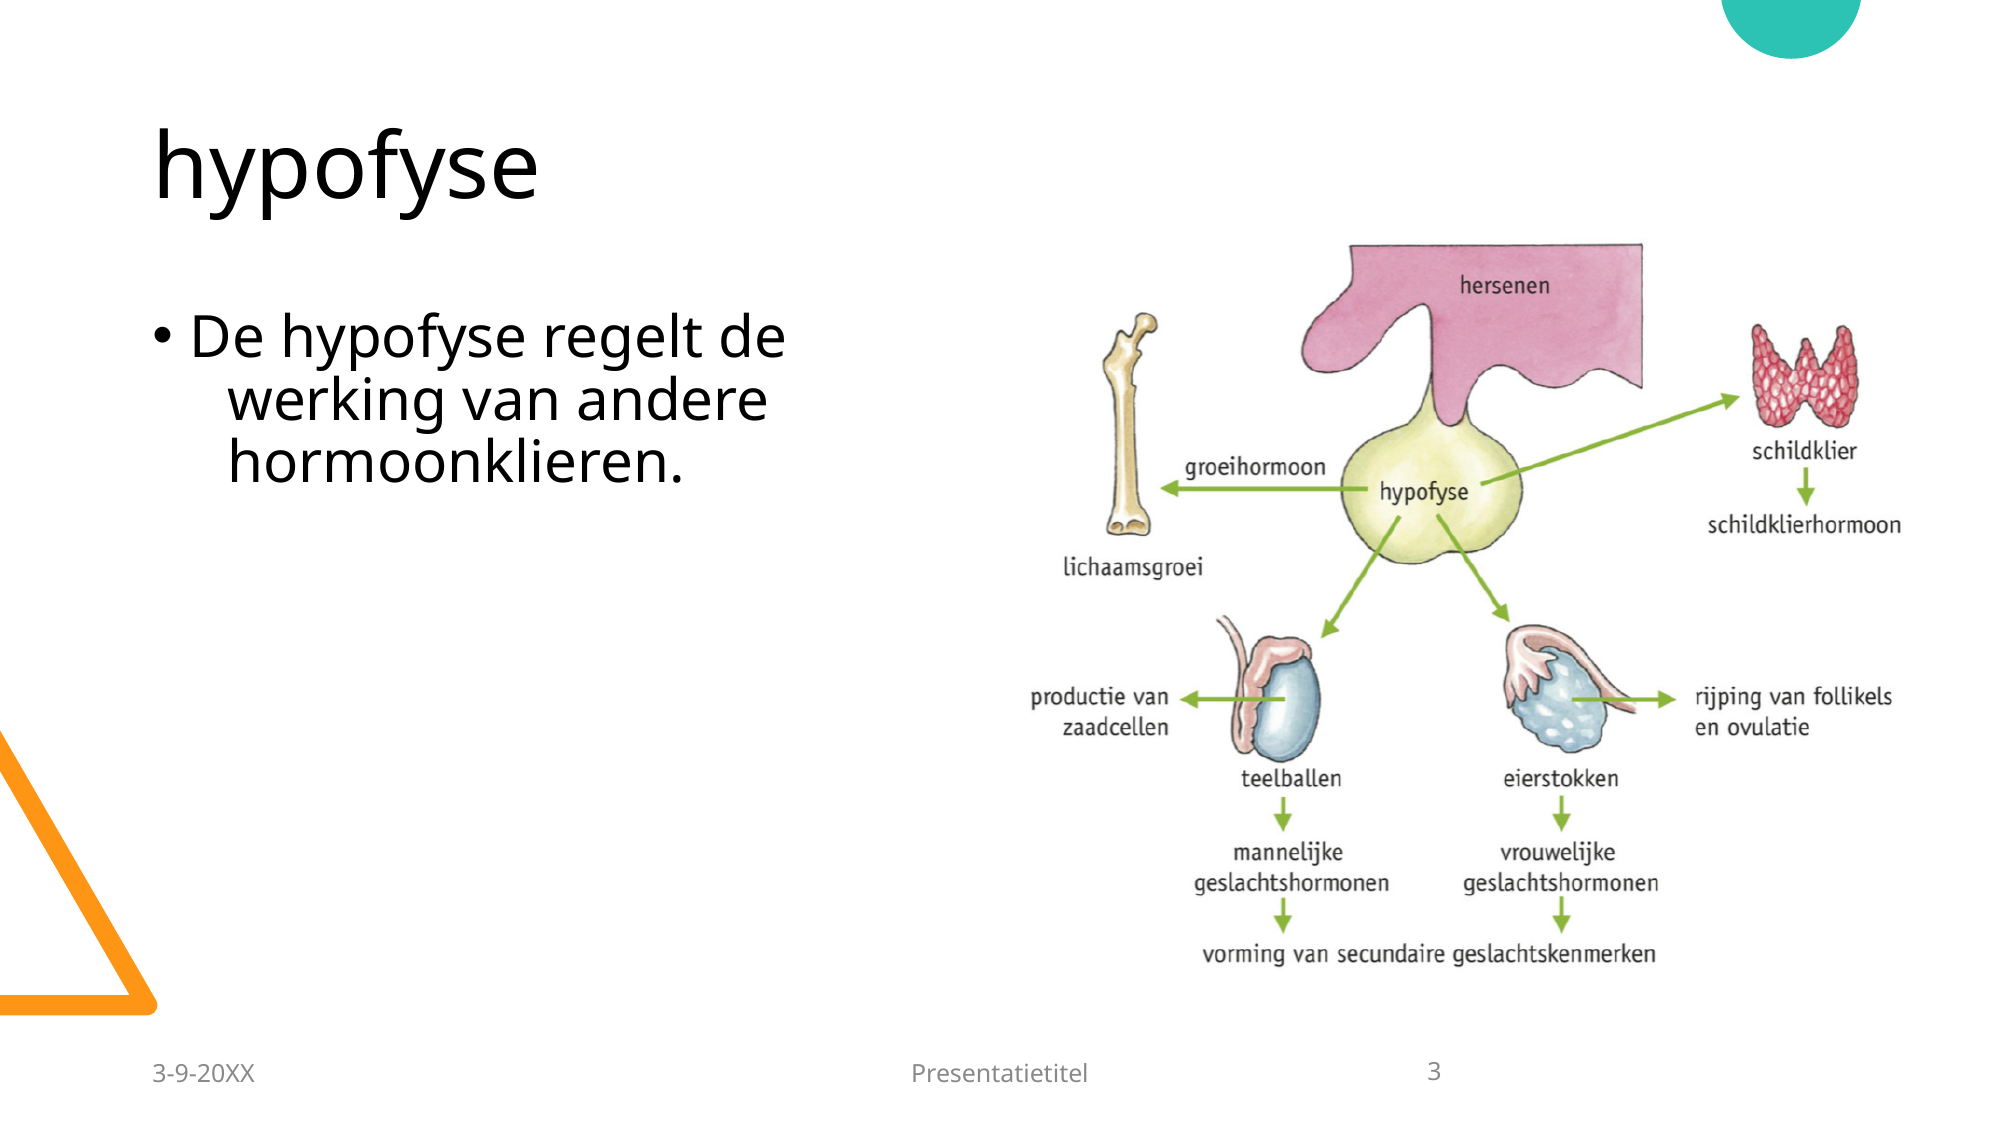

# hypofyse
De hypofyse regelt de werking van andere hormoonklieren.
3-9-20XX
Presentatietitel